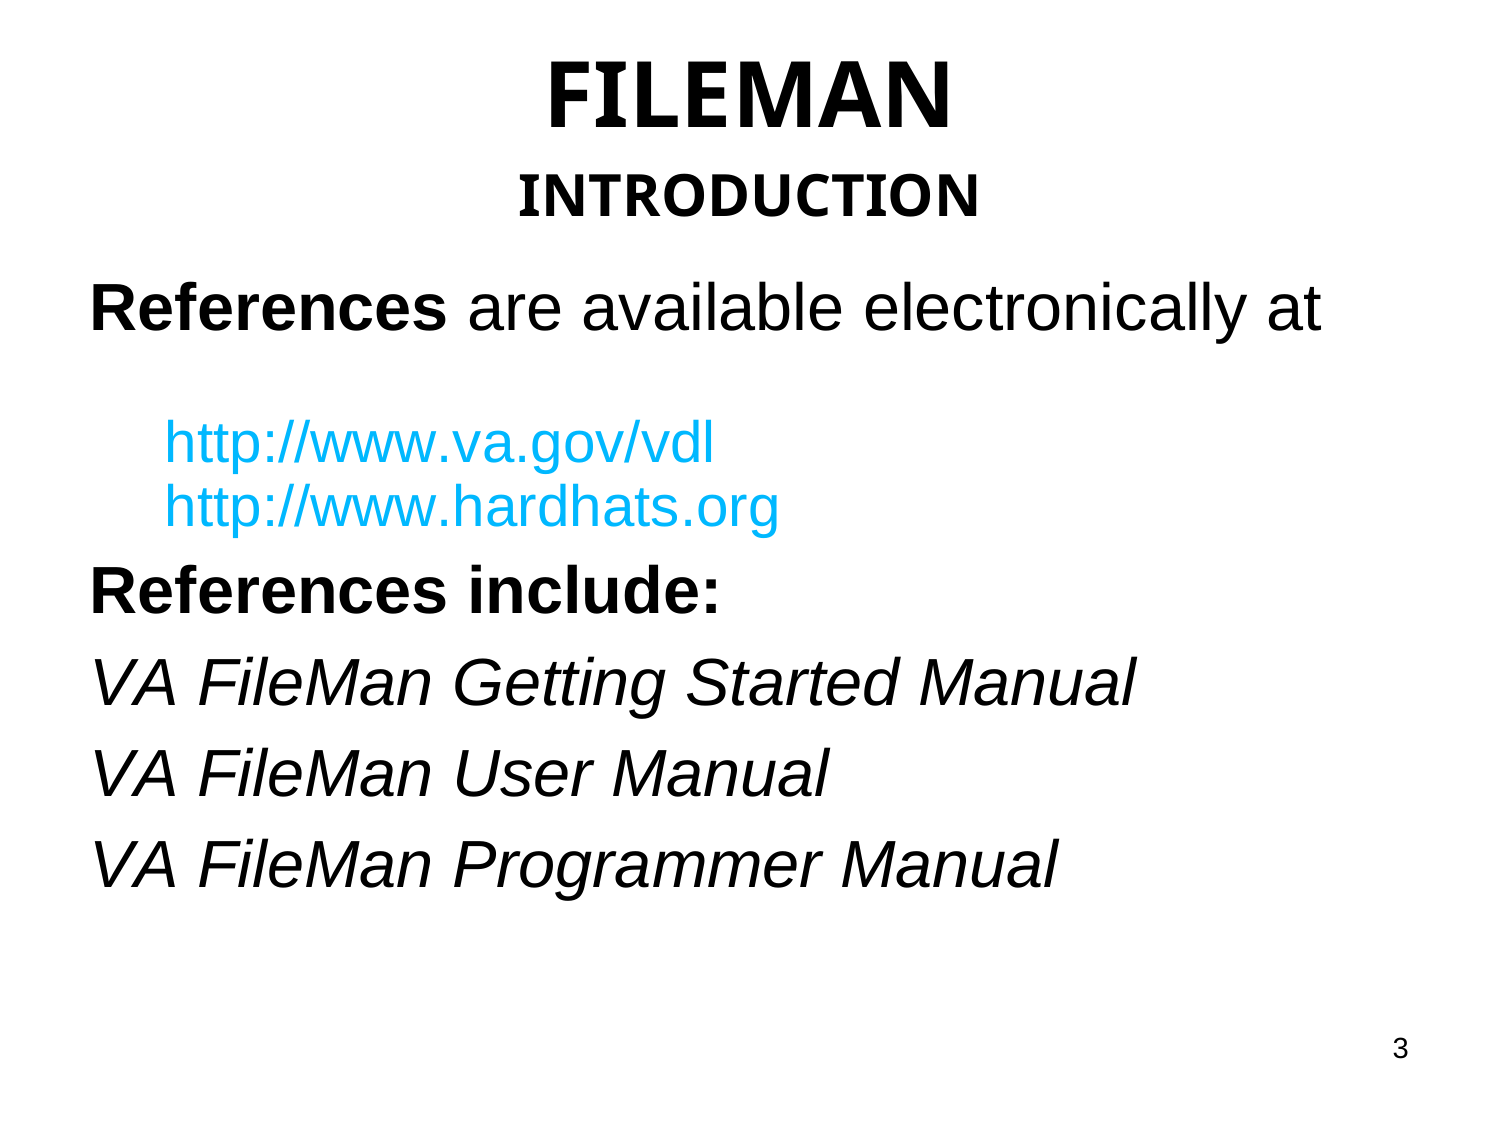

# FILEMAN INTRODUCTION
References are available electronically at
http://www.va.gov/vdl
http://www.hardhats.org
References include:
VA FileMan Getting Started Manual
VA FileMan User Manual
VA FileMan Programmer Manual
3